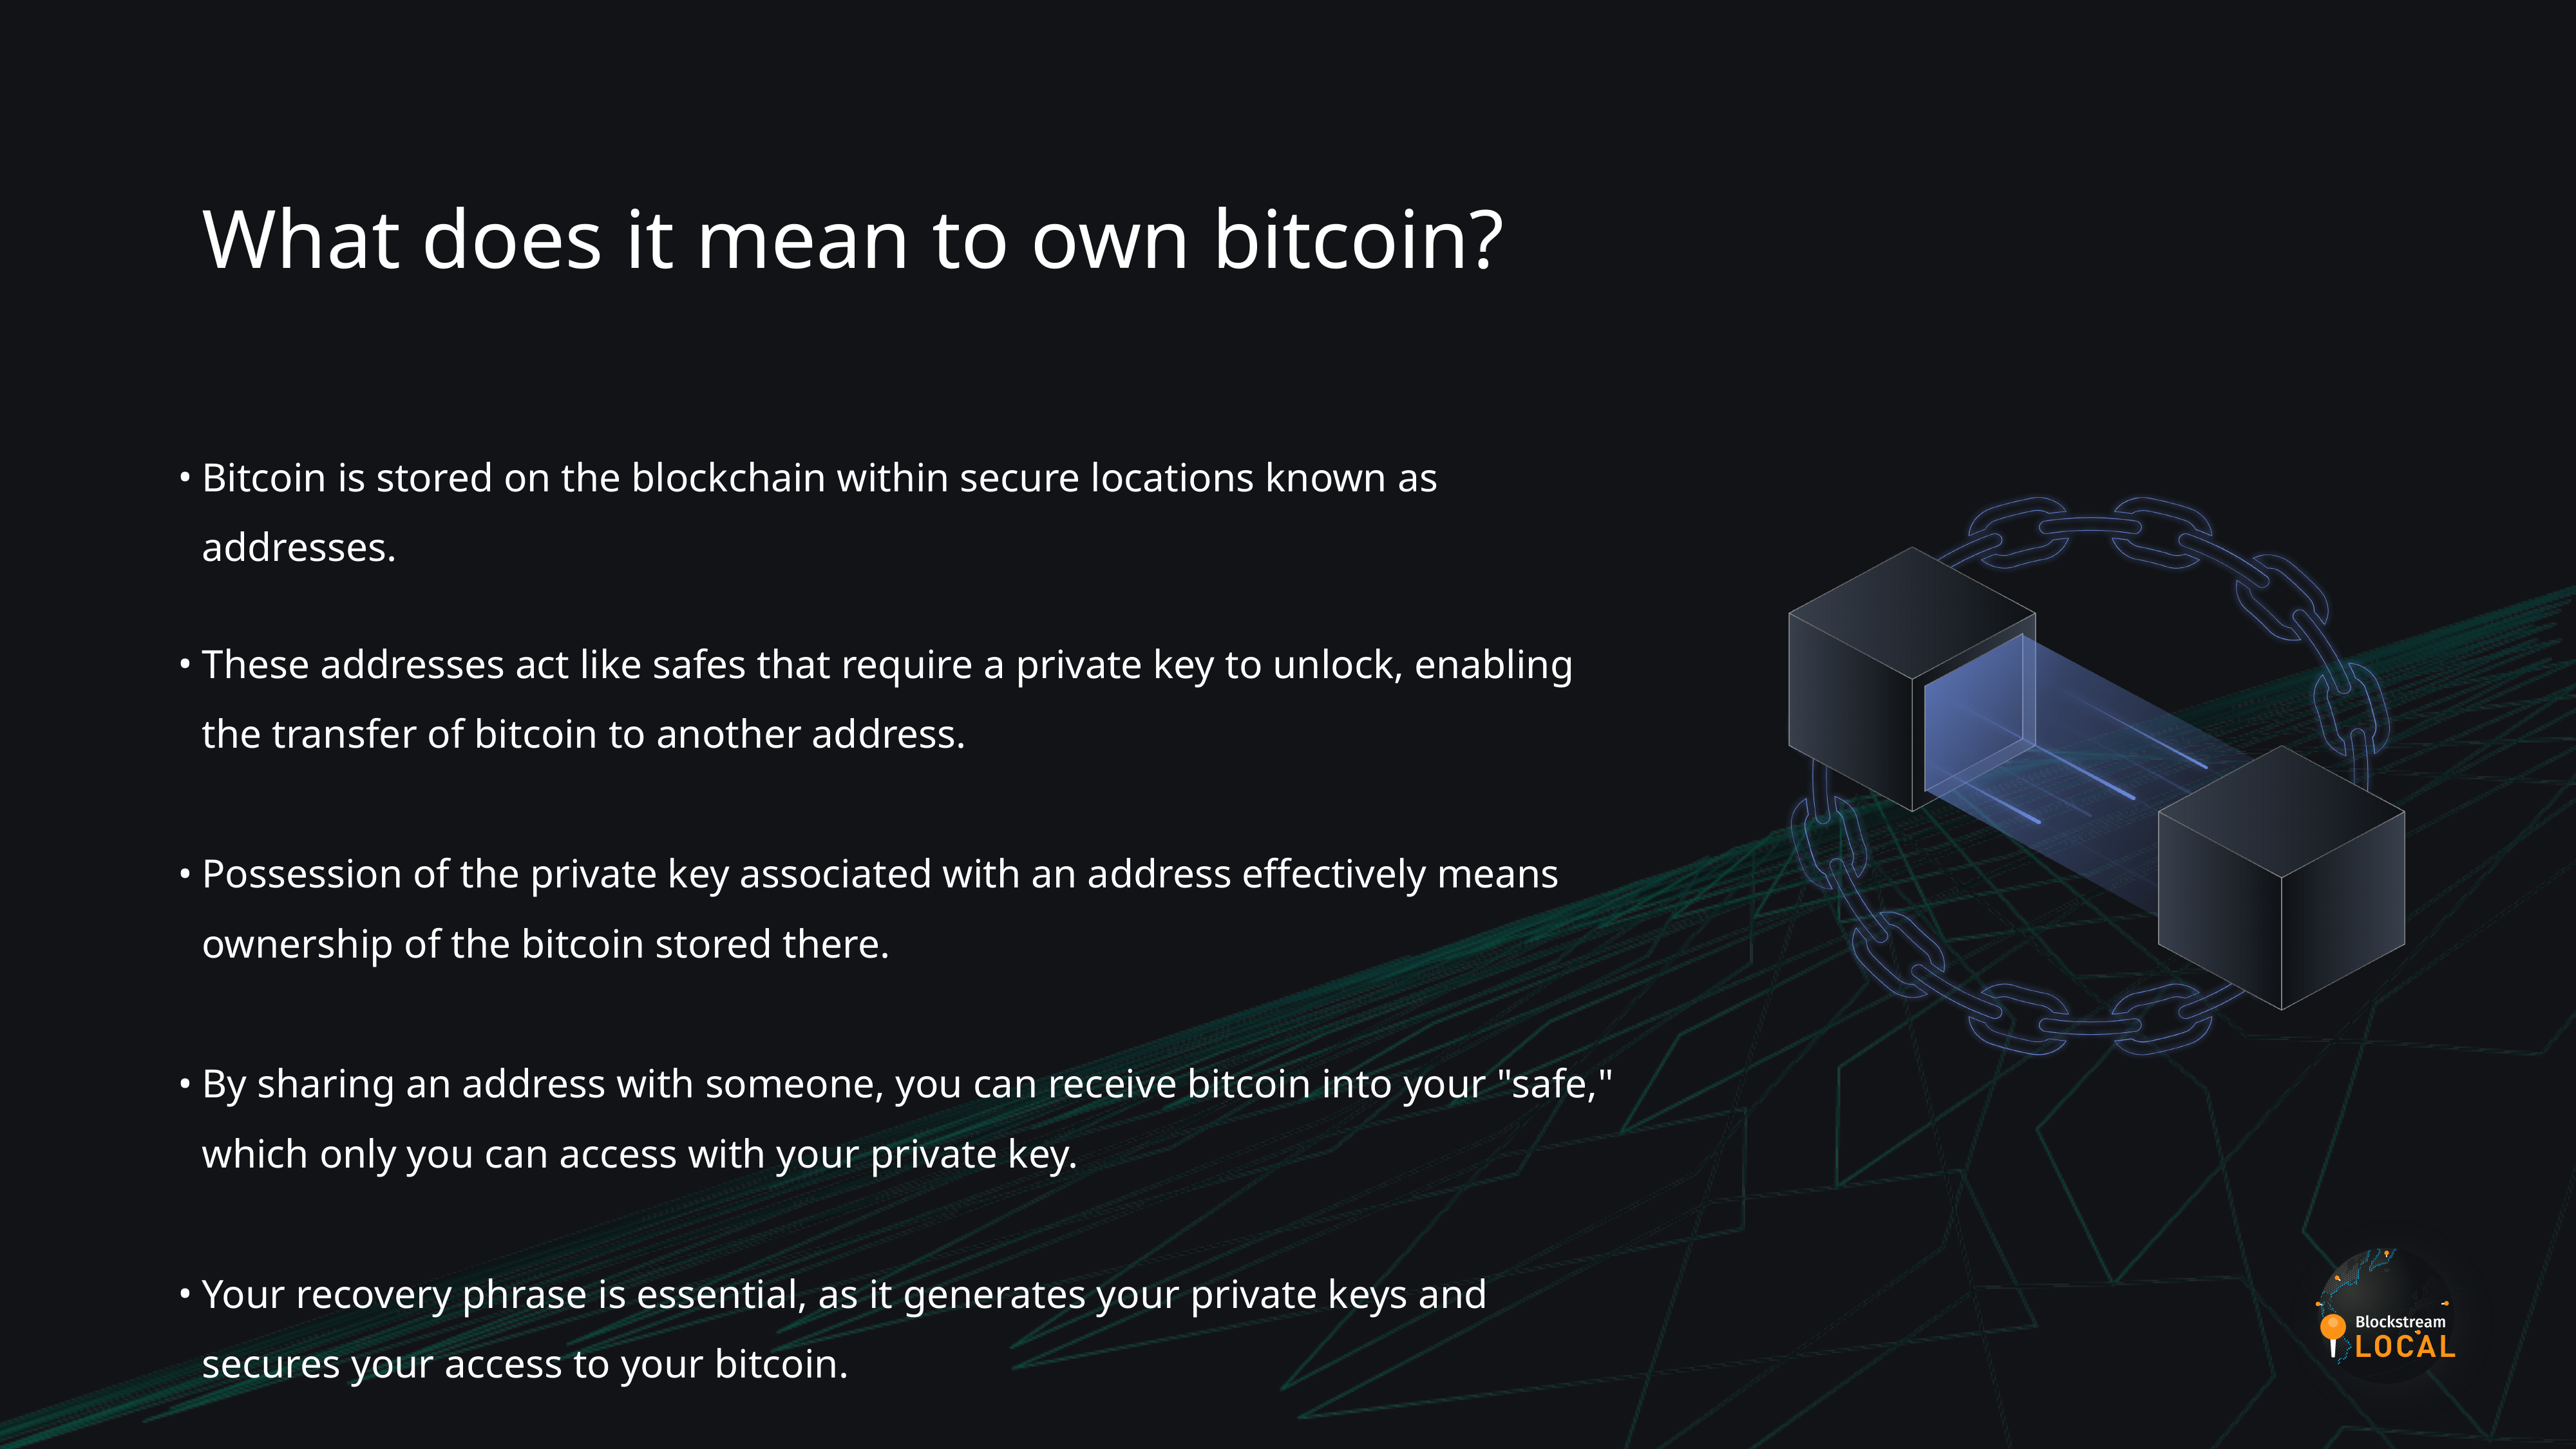

# What does it mean to own bitcoin?
Bitcoin is stored on the blockchain within secure locations known as addresses.
These addresses act like safes that require a private key to unlock, enabling the transfer of bitcoin to another address.
Possession of the private key associated with an address effectively means ownership of the bitcoin stored there.
By sharing an address with someone, you can receive bitcoin into your "safe," which only you can access with your private key.
Your recovery phrase is essential, as it generates your private keys and secures your access to your bitcoin.